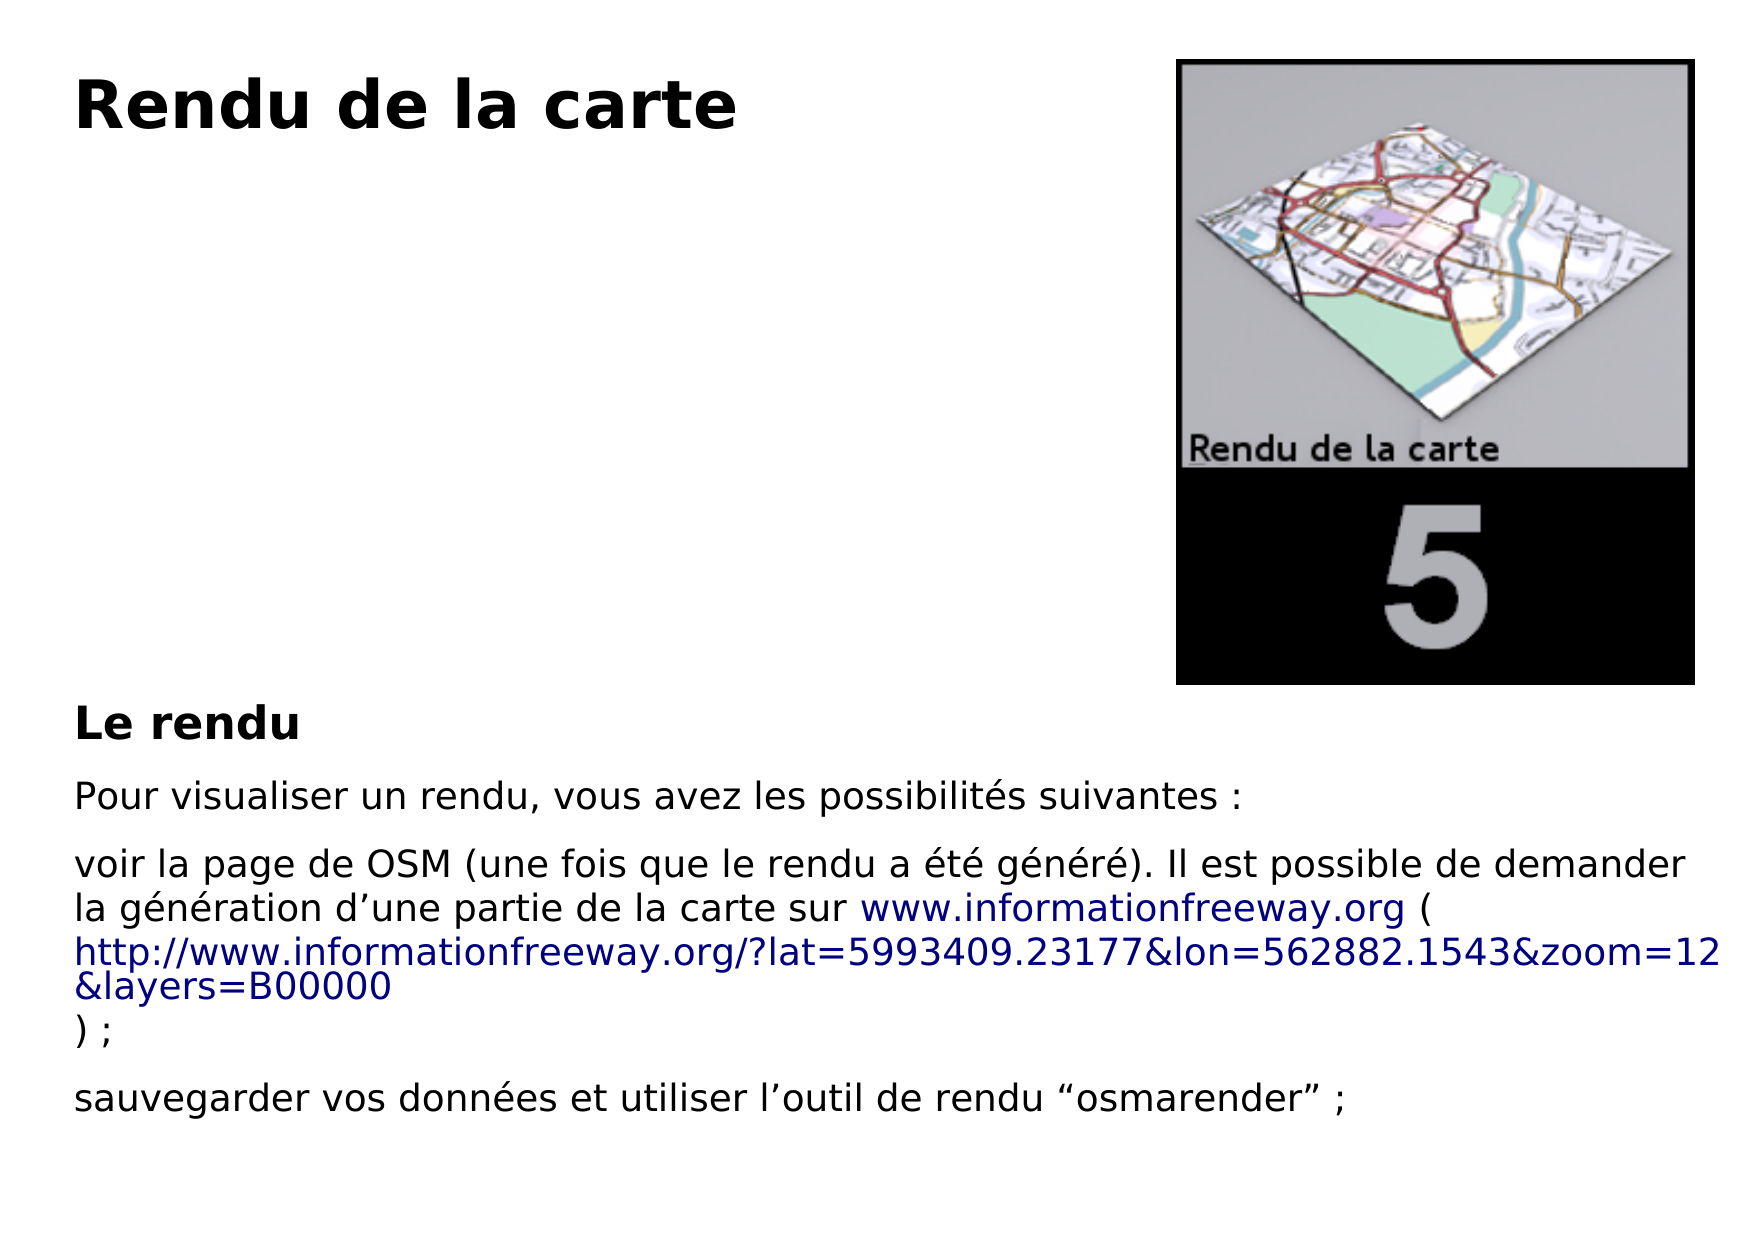

Rendu de la carte
Le rendu
Pour visualiser un rendu, vous avez les possibilités suivantes :
voir la page de OSM (une fois que le rendu a été généré). Il est possible de demander la génération d’une partie de la carte sur www.informationfreeway.org (http://www.informationfreeway.org/?lat=5993409.23177&lon=562882.1543&zoom=12&layers=B00000) ;
sauvegarder vos données et utiliser l’outil de rendu “osmarender” ;